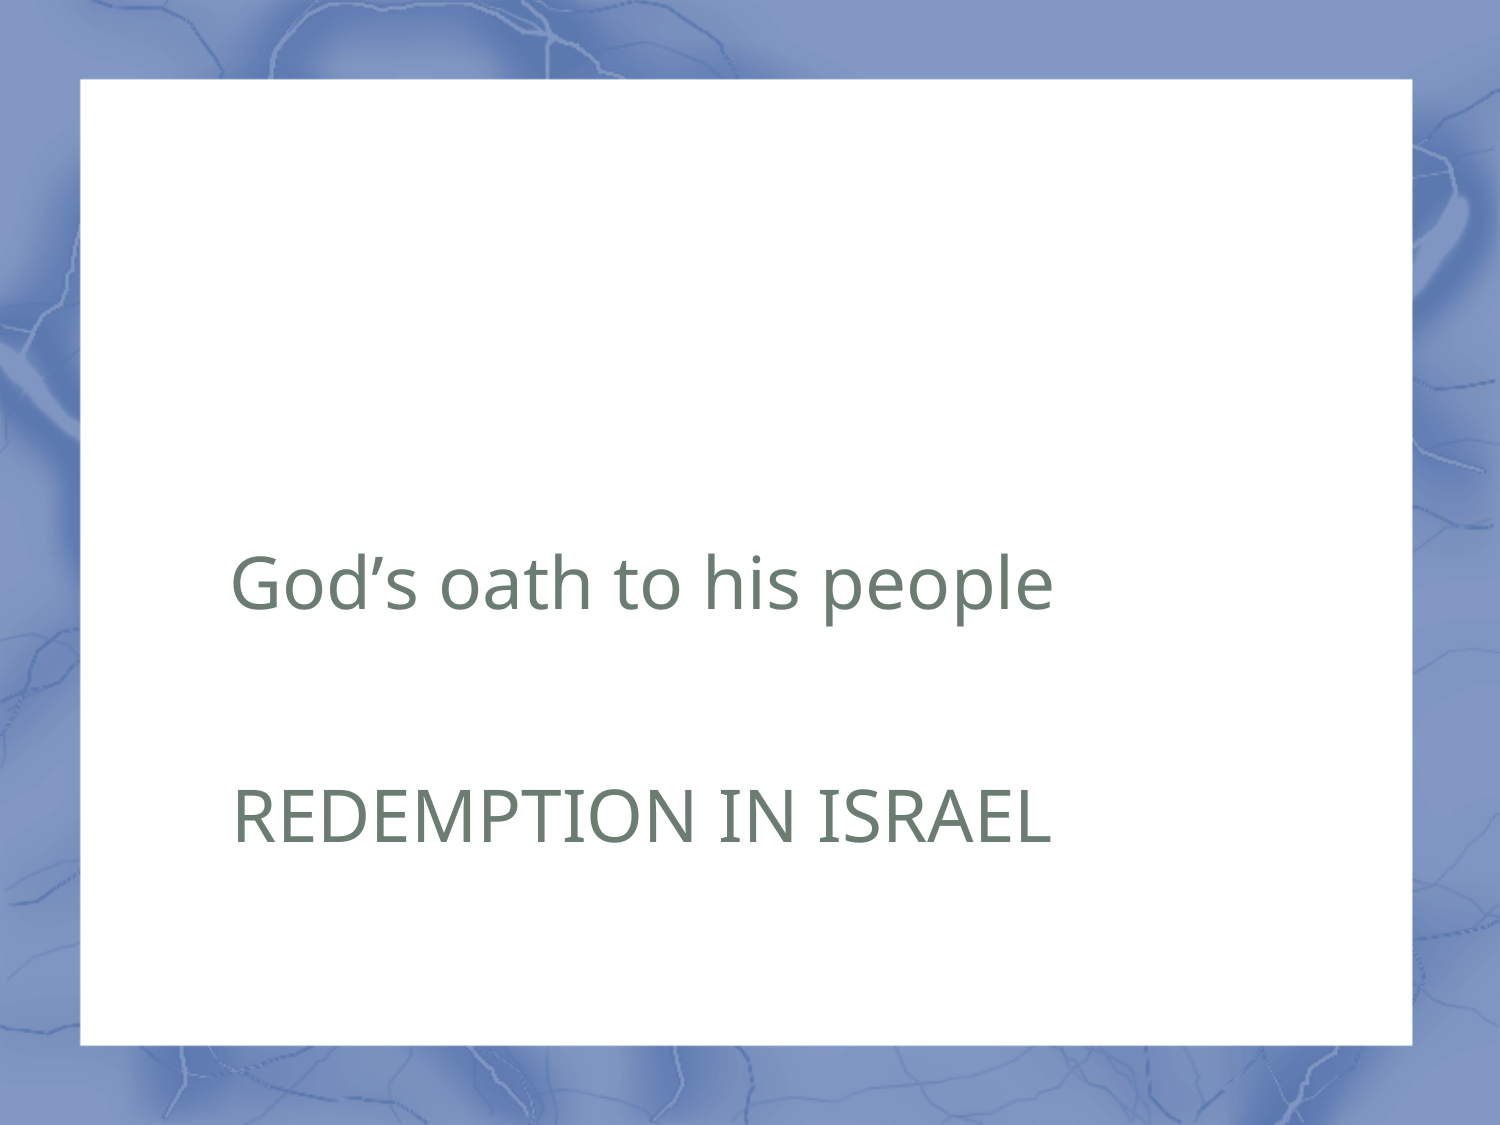

God’s oath to his people
# REDEMPTION IN ISRAEL